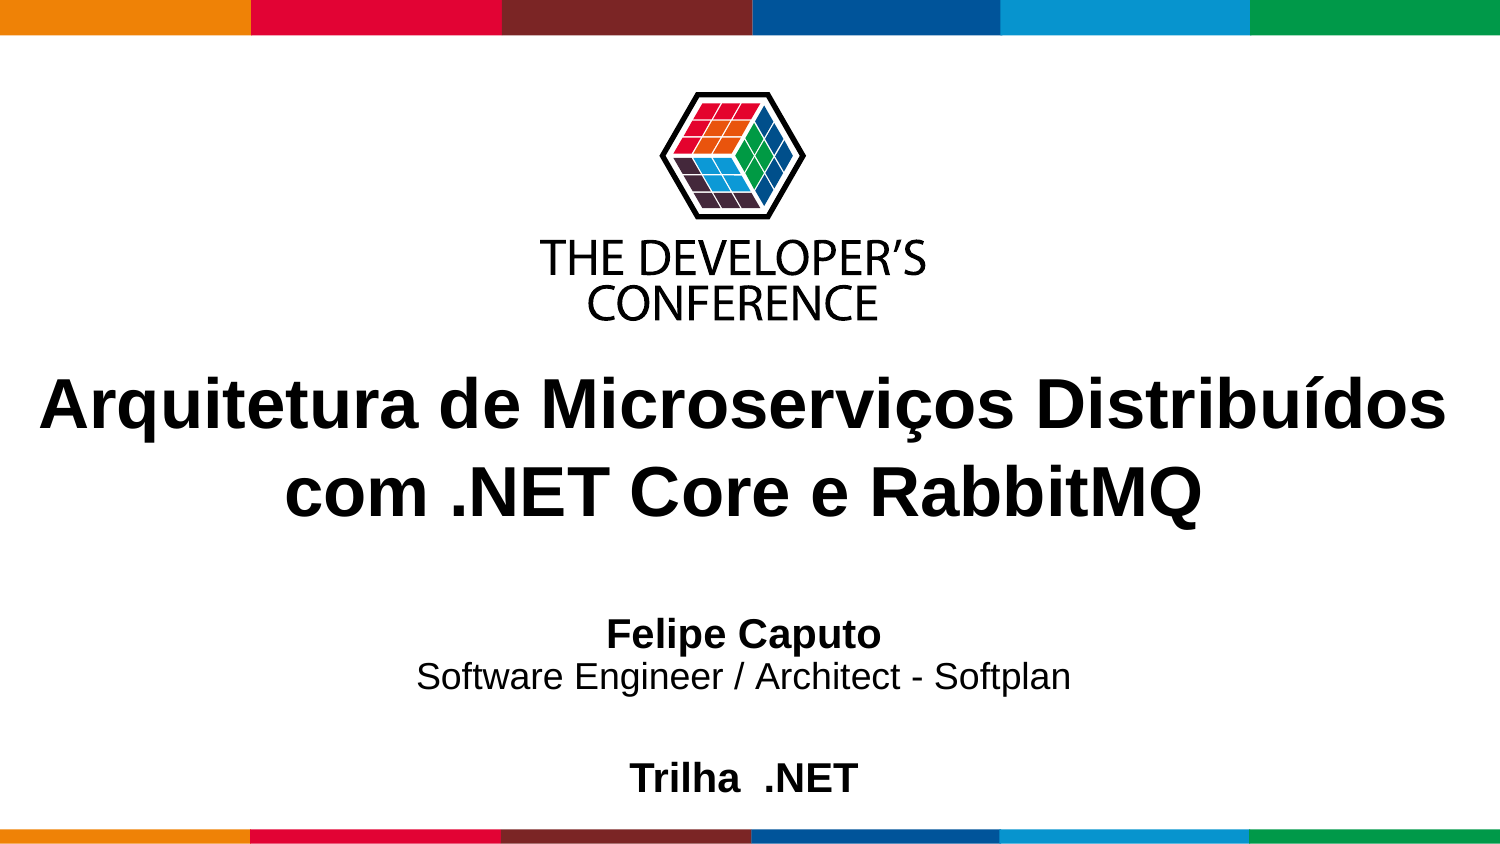

# Arquitetura de Microserviços Distribuídos
com .NET Core e RabbitMQ
Felipe Caputo
Software Engineer / Architect - Softplan
Trilha .NET